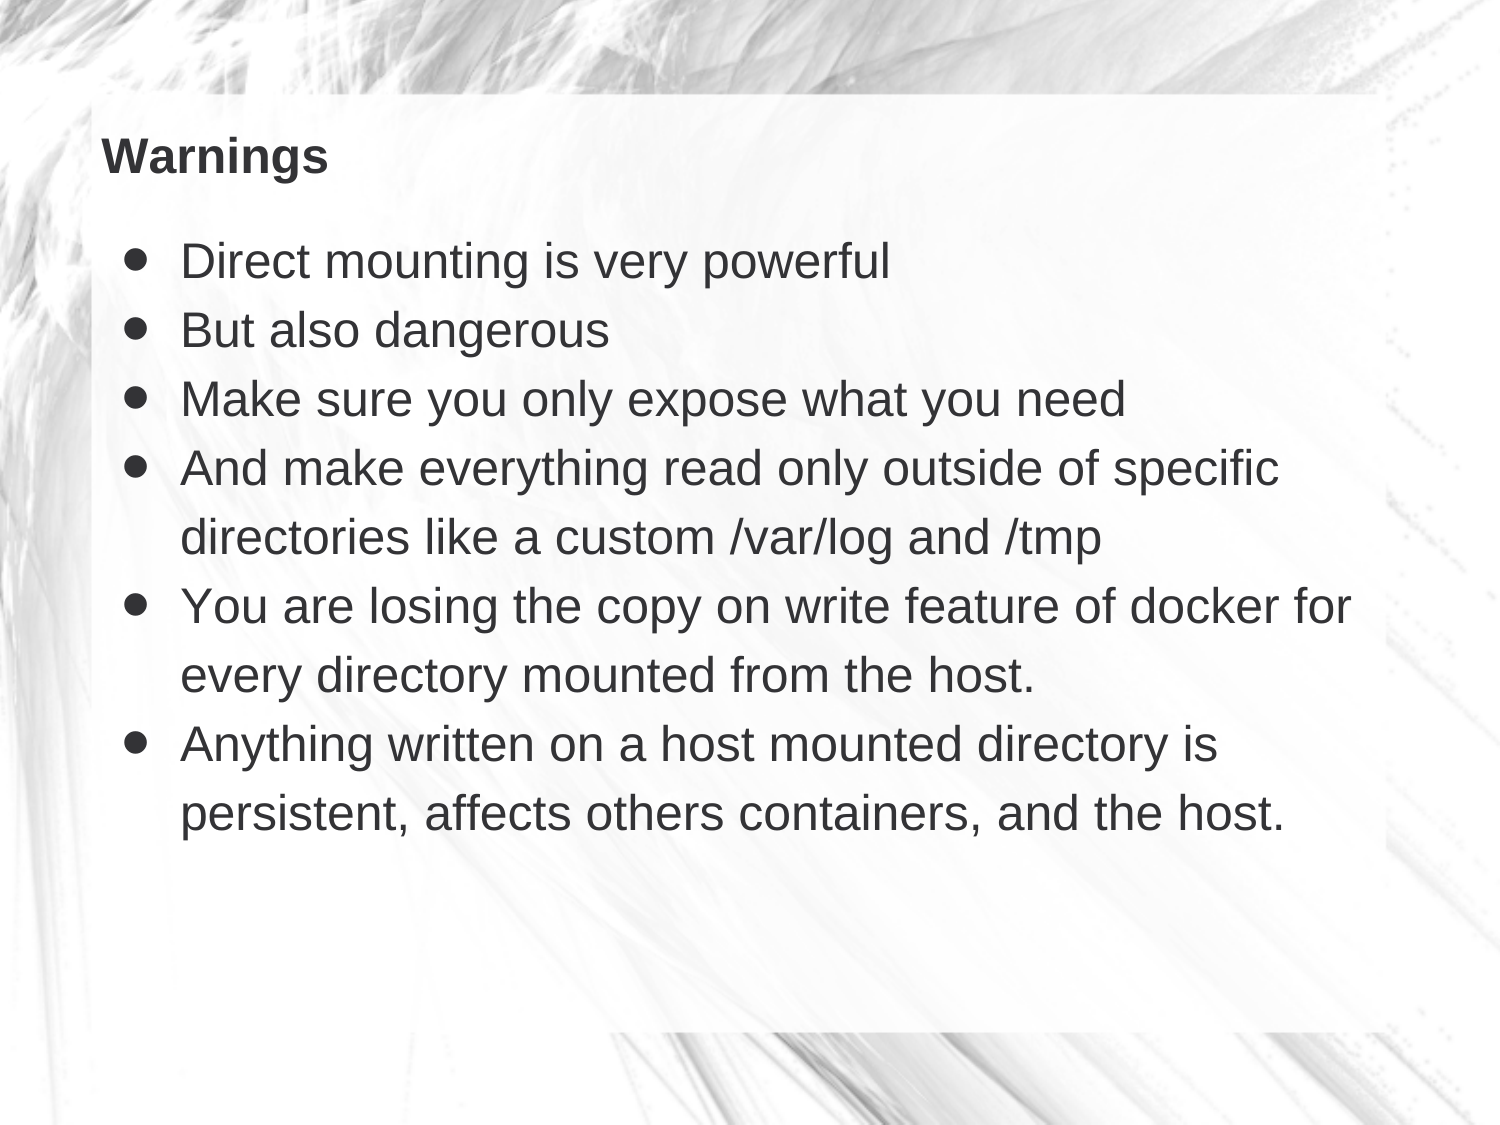

# Warnings
Direct mounting is very powerful
But also dangerous
Make sure you only expose what you need
And make everything read only outside of specific directories like a custom /var/log and /tmp
You are losing the copy on write feature of docker for every directory mounted from the host.
Anything written on a host mounted directory is persistent, affects others containers, and the host.